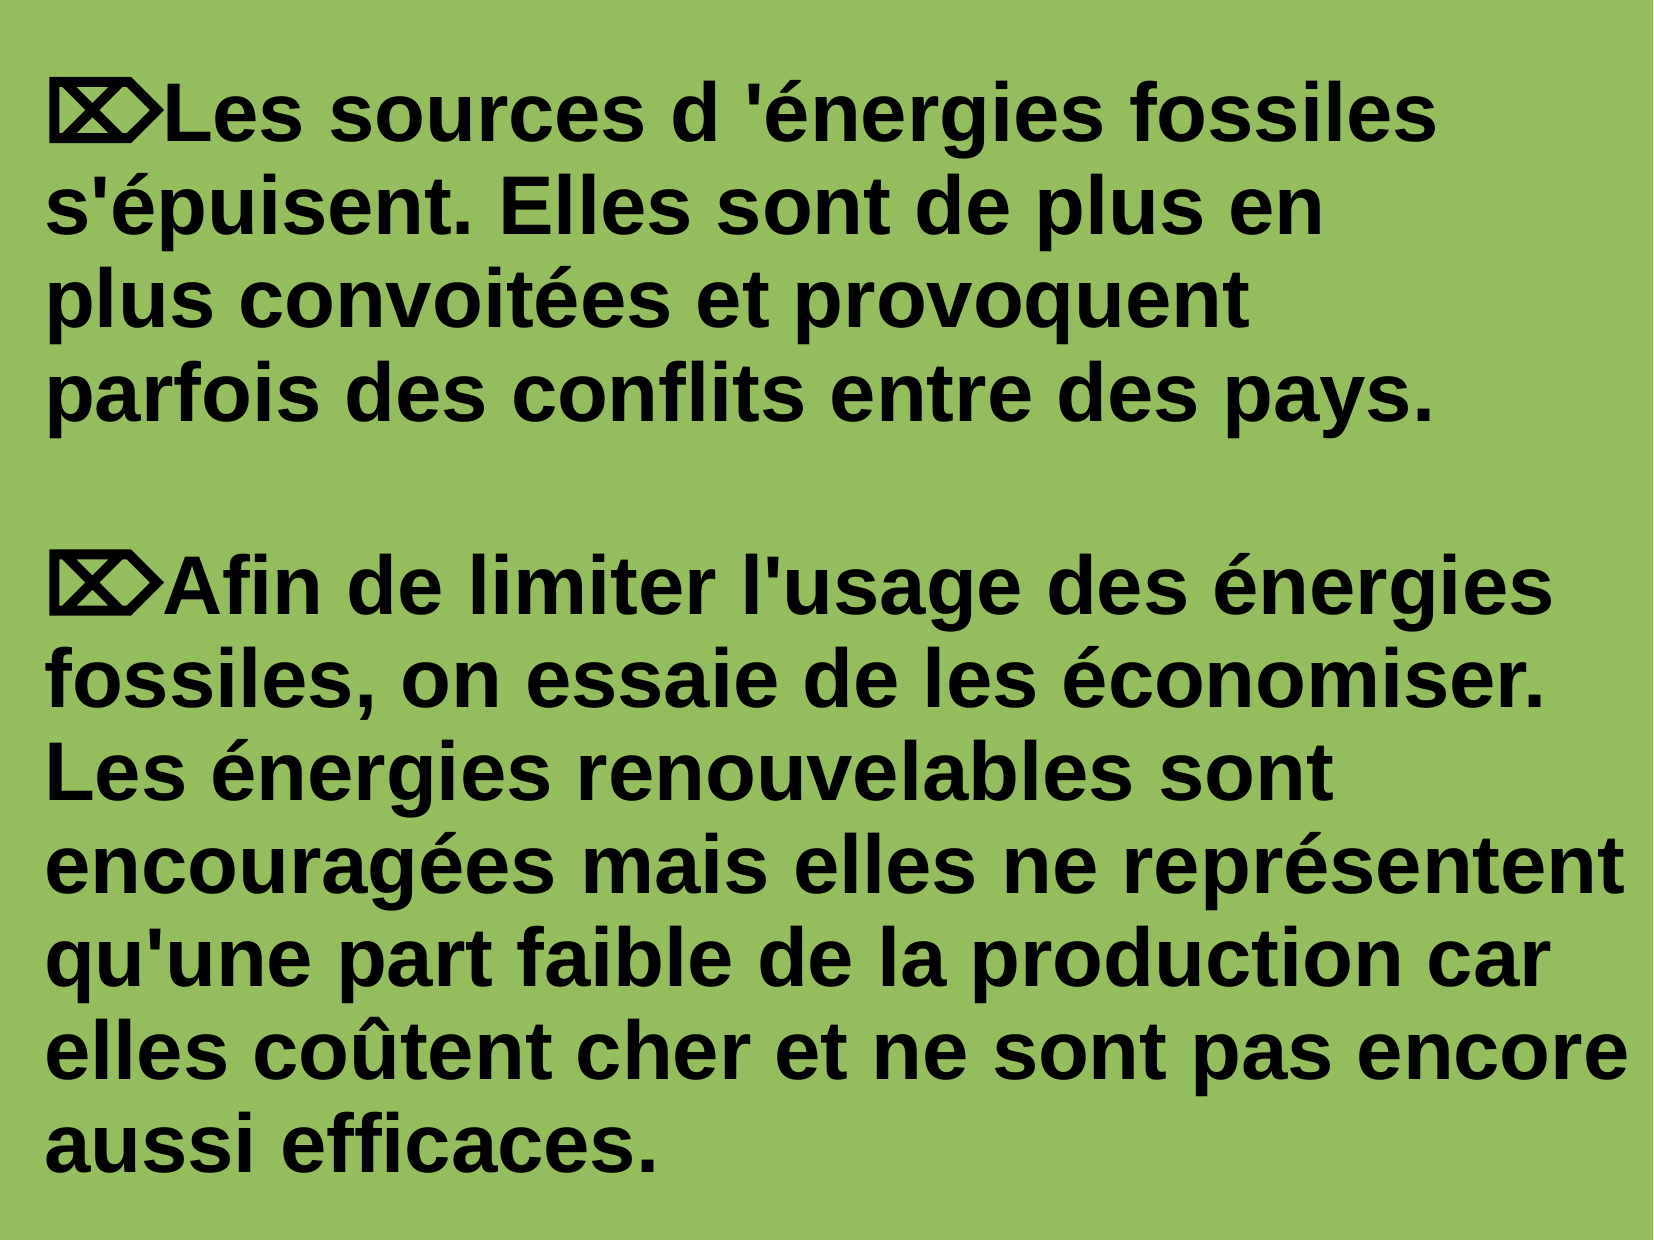

Les sources d 'énergies fossiles s'épuisent. Elles sont de plus en plus convoitées et provoquent parfois des conflits entre des pays.
Afin de limiter l'usage des énergies fossiles, on essaie de les économiser. Les énergies renouvelables sont encouragées mais elles ne représentent qu'une part faible de la production car elles coûtent cher et ne sont pas encore aussi efficaces.